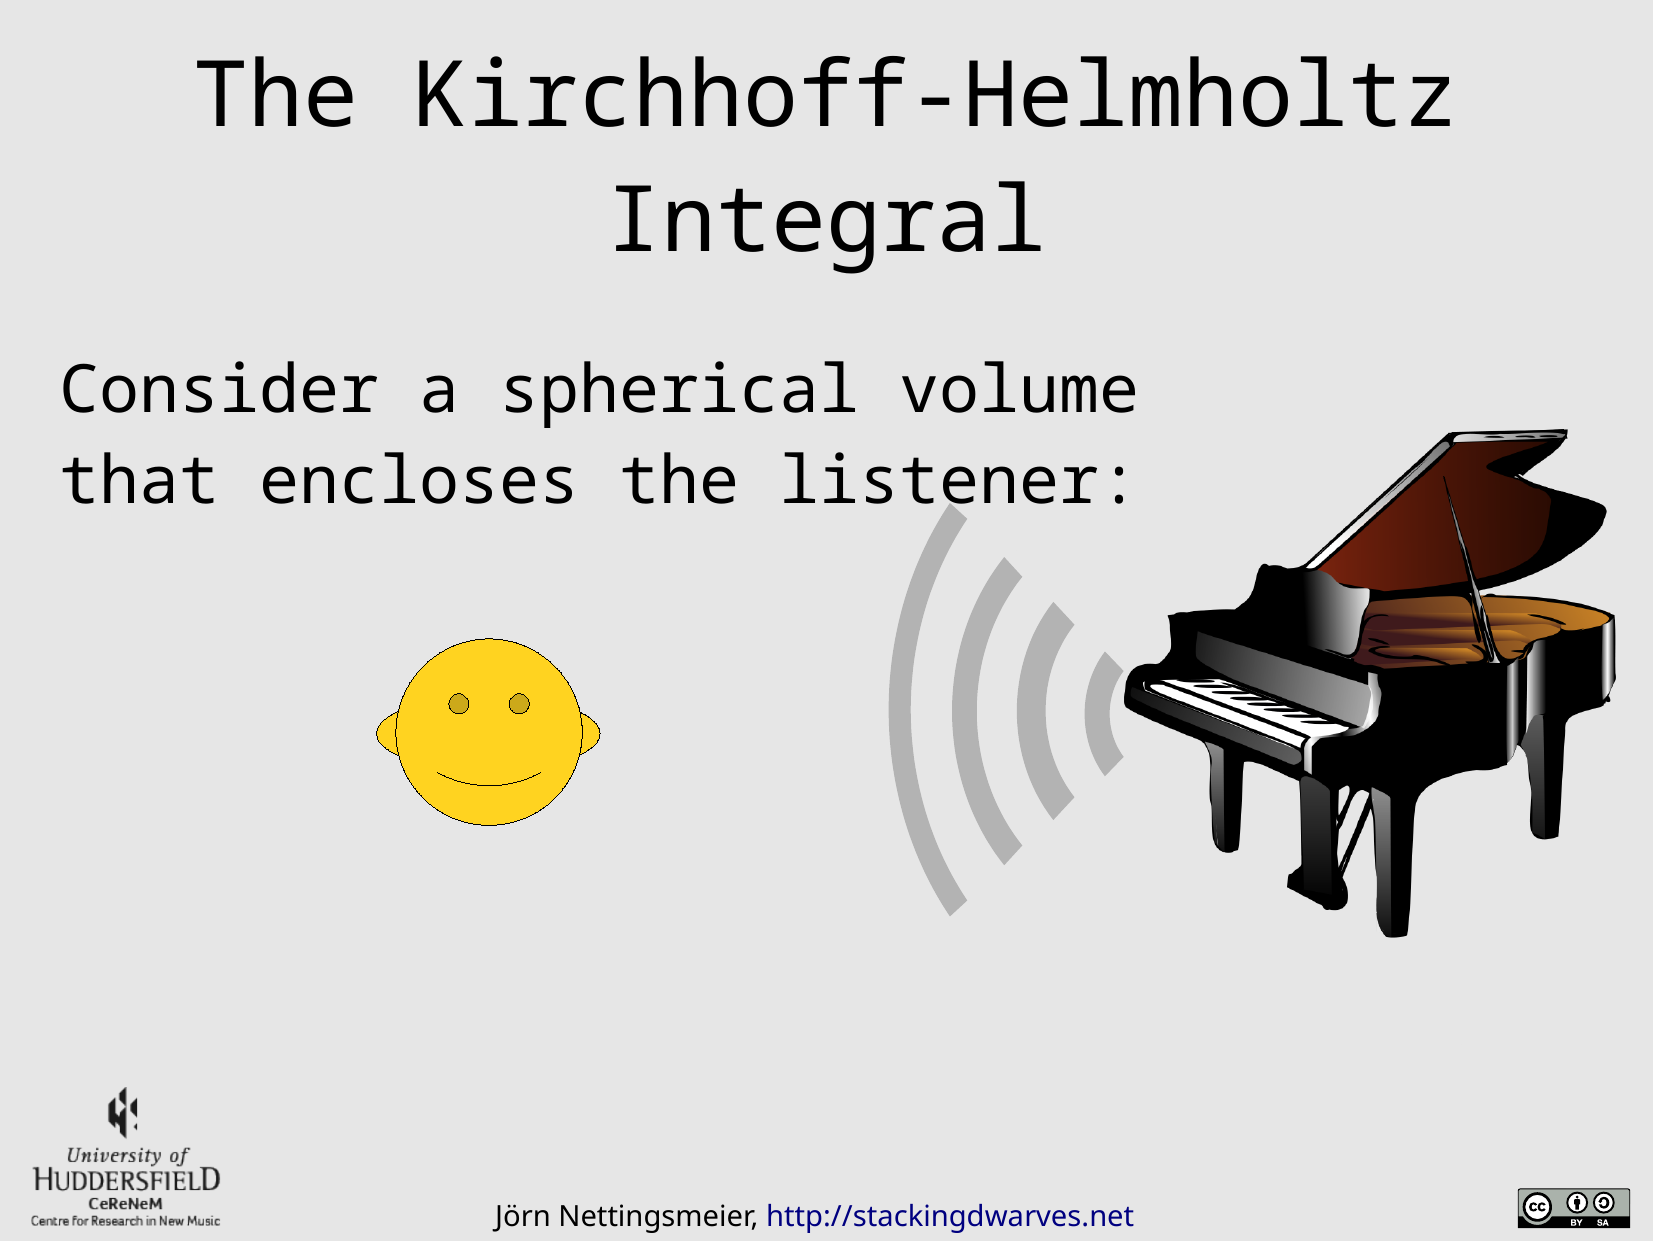

# The Kirchhoff-Helmholtz Integral
Consider a spherical volume that encloses the listener: